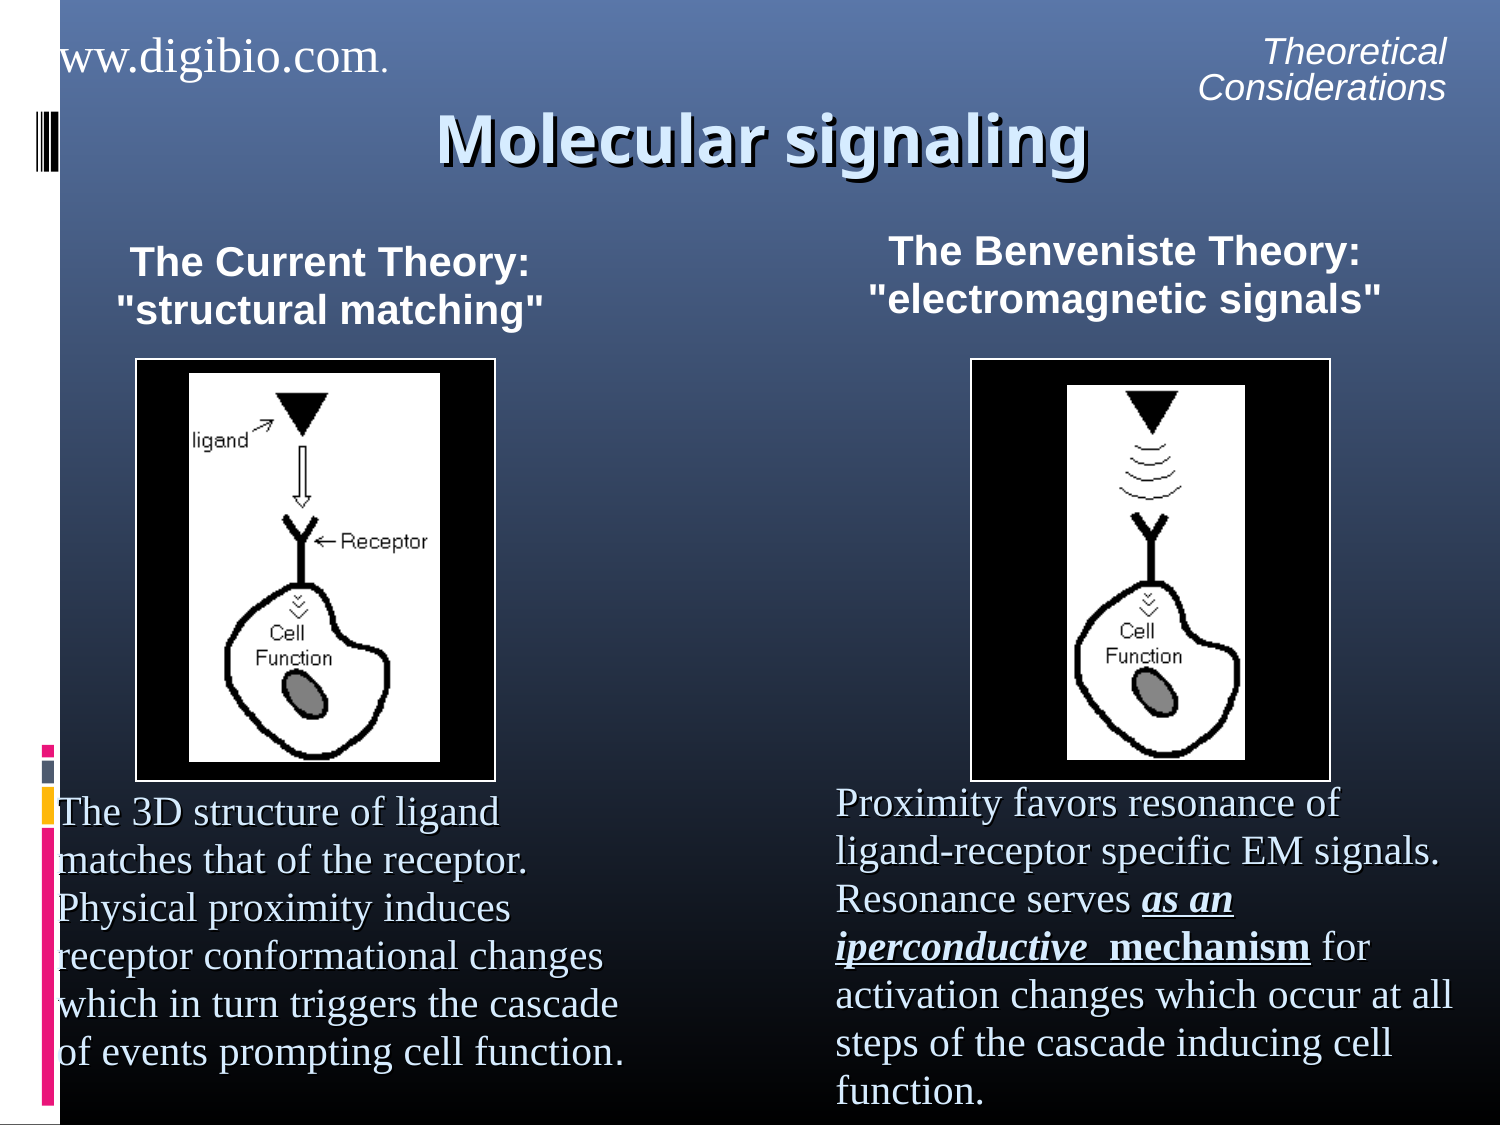

www.digibio.com.
Theoretical
Considerations
Molecular signaling
The Benveniste Theory:
"electromagnetic signals"
The Current Theory:
"structural matching"
Proximity favors resonance of ligand-receptor specific EM signals. Resonance serves as an iperconductive mechanism for activation changes which occur at all steps of the cascade inducing cell function.
The 3D structure of ligand matches that of the receptor. Physical proximity induces receptor conformational changes which in turn triggers the cascade of events prompting cell function.